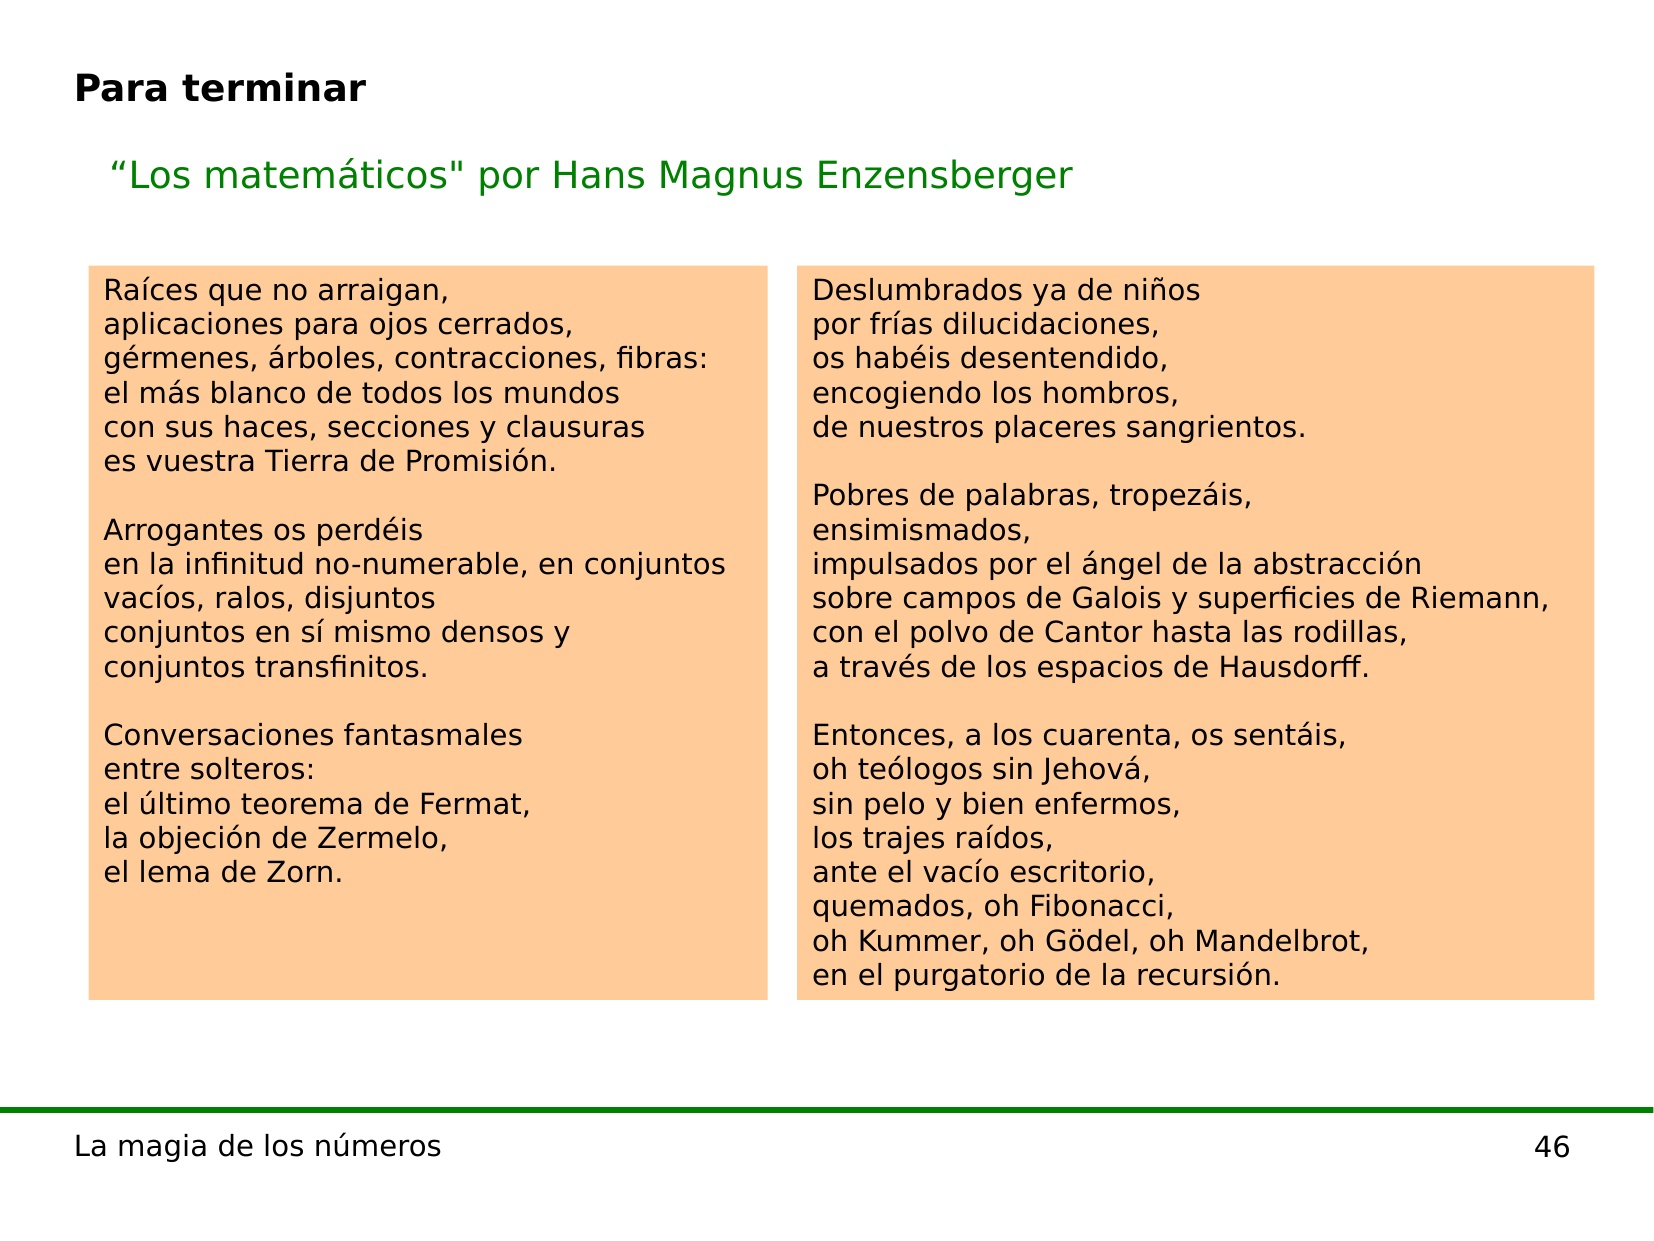

Para terminar
“Los matemáticos" por Hans Magnus Enzensberger
Raíces que no arraigan,
aplicaciones para ojos cerrados,
gérmenes, árboles, contracciones, fibras:
el más blanco de todos los mundos
con sus haces, secciones y clausuras
es vuestra Tierra de Promisión.
Arrogantes os perdéis
en la infinitud no-numerable, en conjuntos
vacíos, ralos, disjuntos
conjuntos en sí mismo densos y
conjuntos transfinitos.
Conversaciones fantasmales
entre solteros:
el último teorema de Fermat,
la objeción de Zermelo,
el lema de Zorn.
Deslumbrados ya de niños
por frías dilucidaciones,
os habéis desentendido,
encogiendo los hombros,
de nuestros placeres sangrientos.
Pobres de palabras, tropezáis,
ensimismados,
impulsados por el ángel de la abstracción
sobre campos de Galois y superficies de Riemann,
con el polvo de Cantor hasta las rodillas,
a través de los espacios de Hausdorff.
Entonces, a los cuarenta, os sentáis,
oh teólogos sin Jehová,
sin pelo y bien enfermos,
los trajes raídos,
ante el vacío escritorio,
quemados, oh Fibonacci,
oh Kummer, oh Gödel, oh Mandelbrot,
en el purgatorio de la recursión.
La magia de los números
46